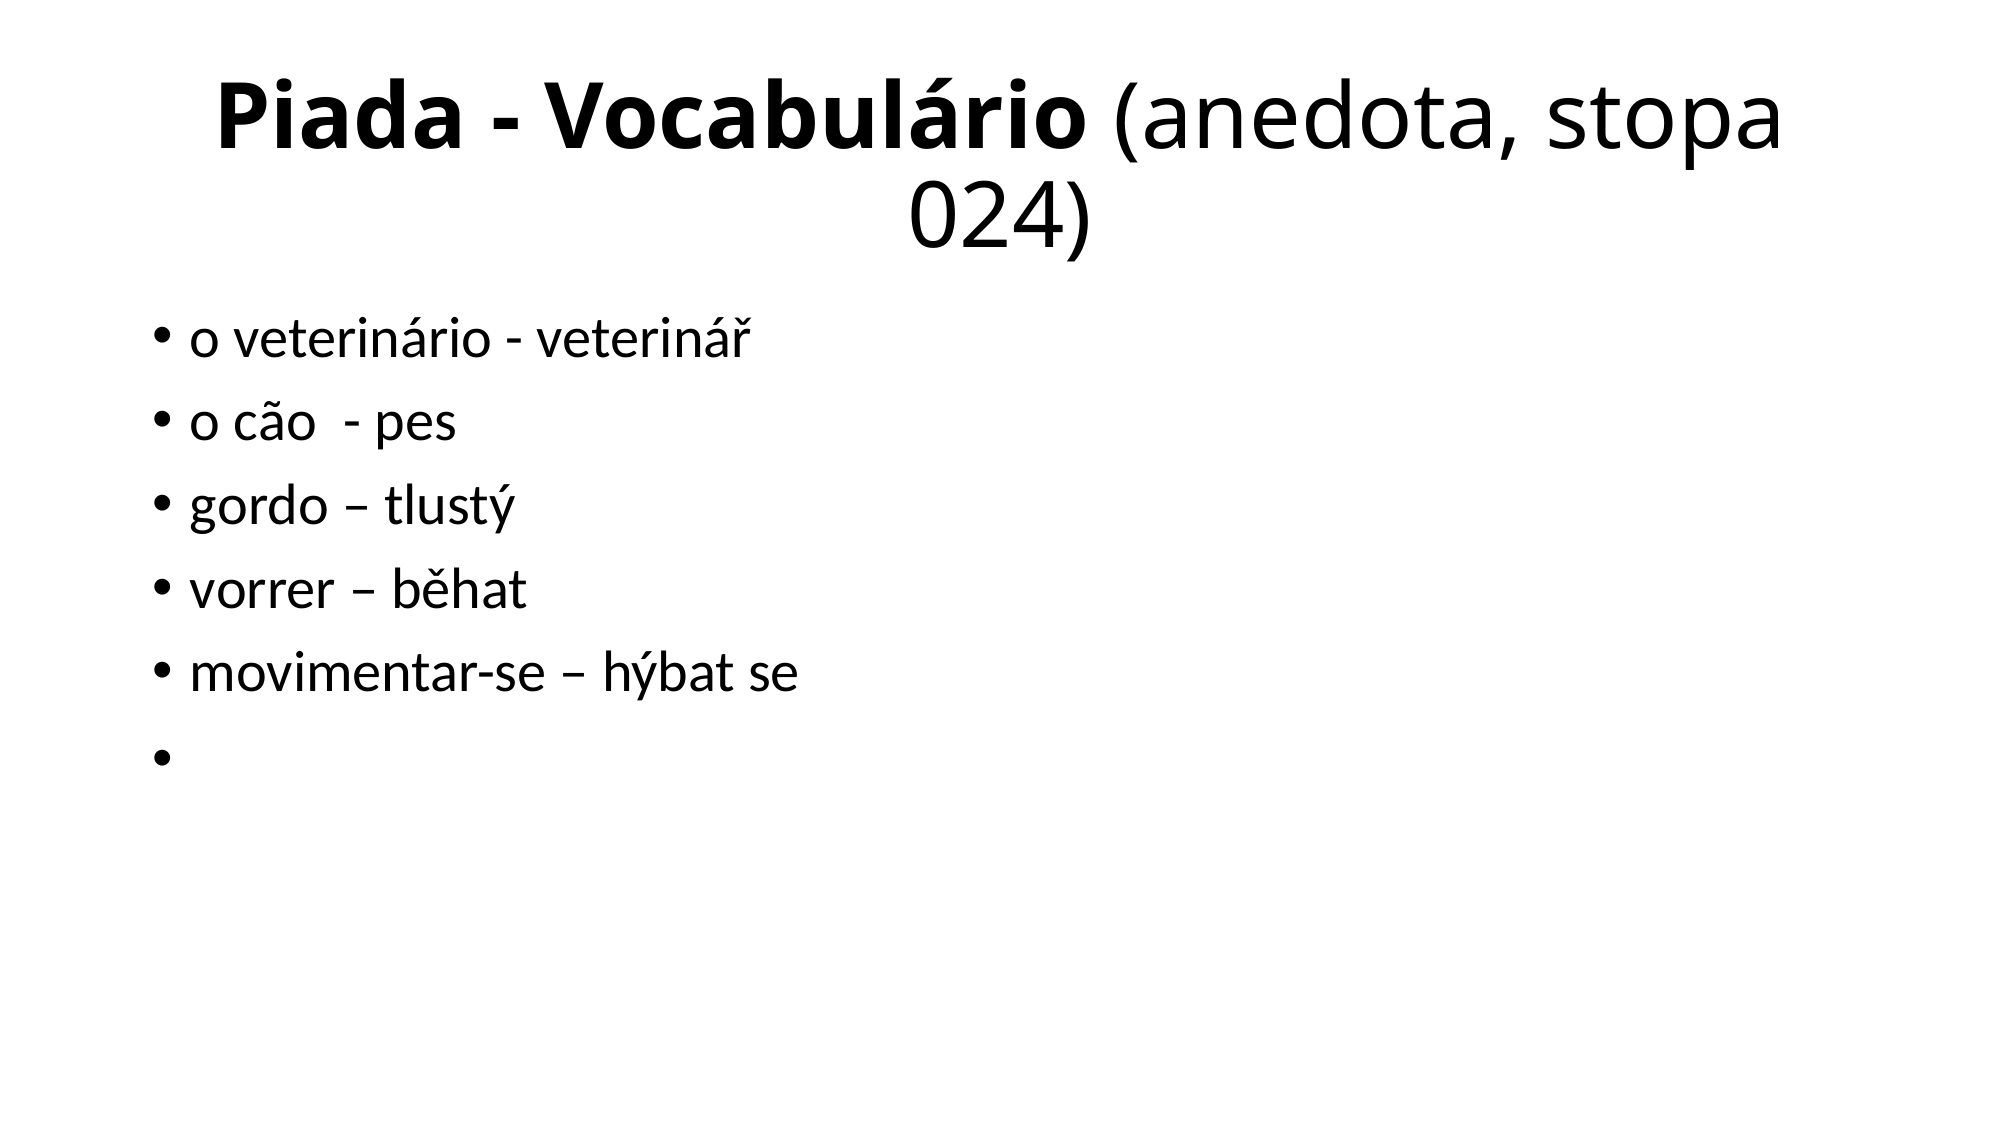

# Piada - Vocabulário (anedota, stopa 024)
o veterinário - veterinář
o cão - pes
gordo – tlustý
vorrer – běhat
movimentar-se – hýbat se